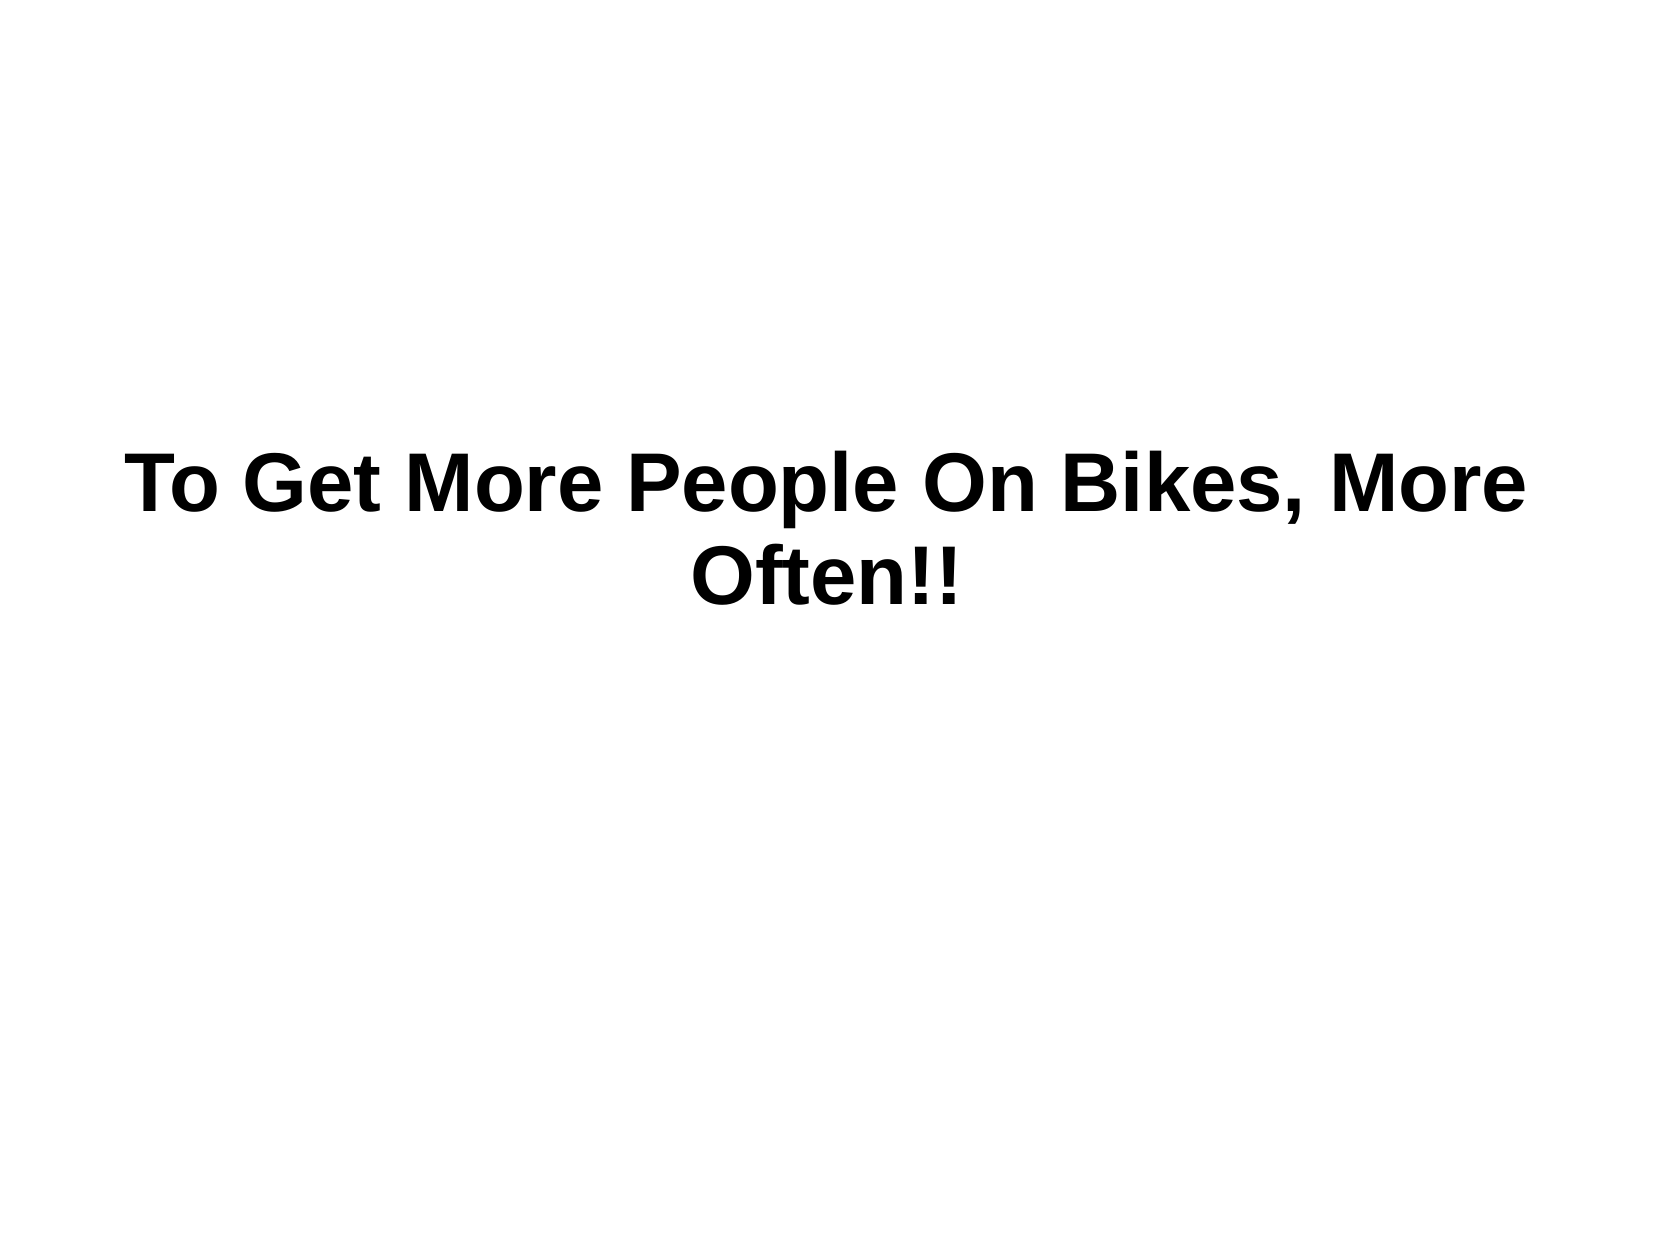

# To Get More People On Bikes, More Often!!